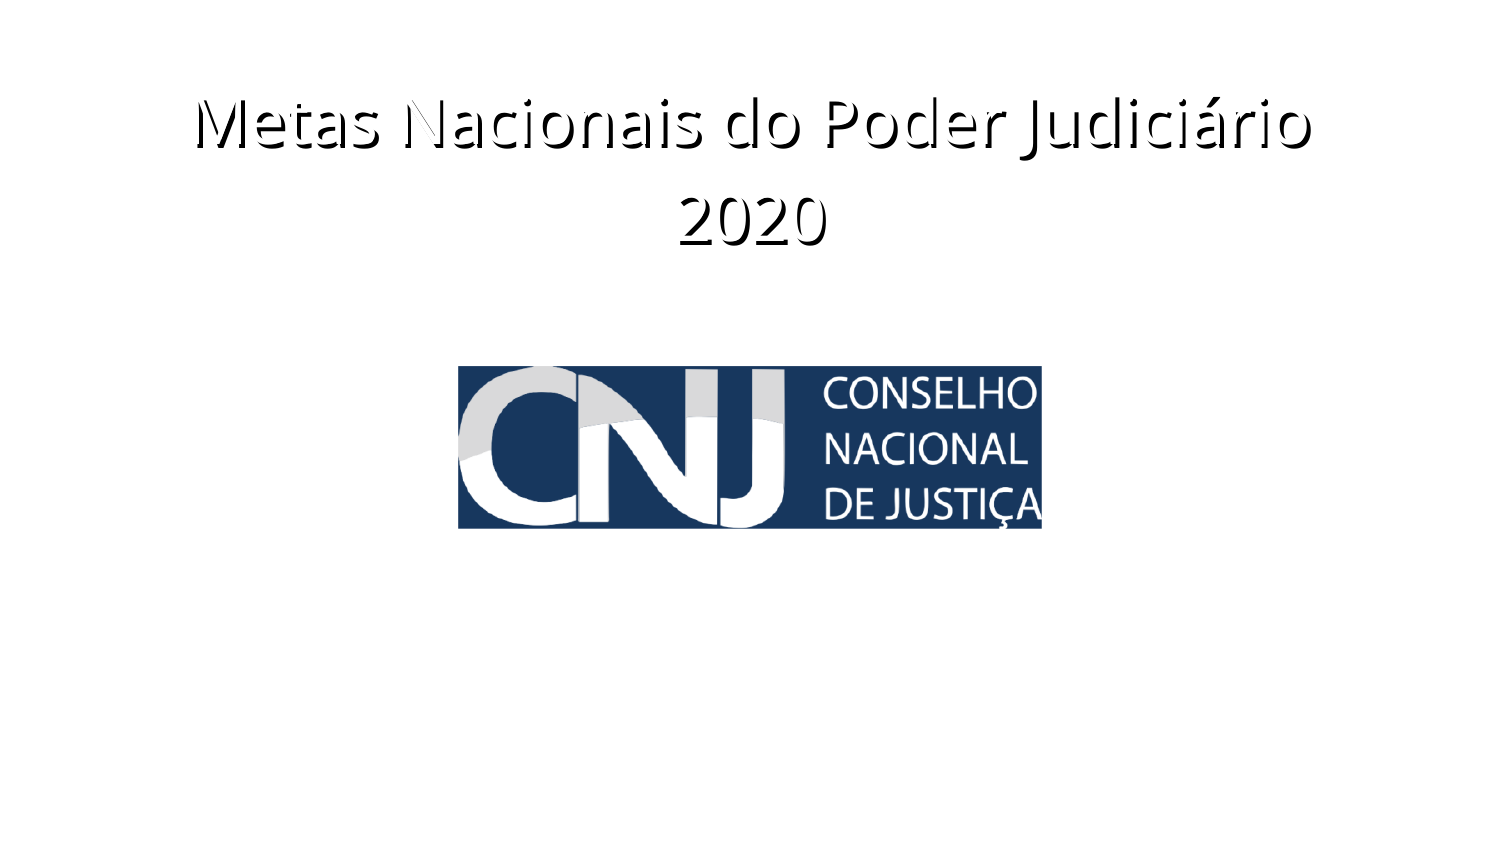

# Metas Nacionais do Poder Judiciário
2020